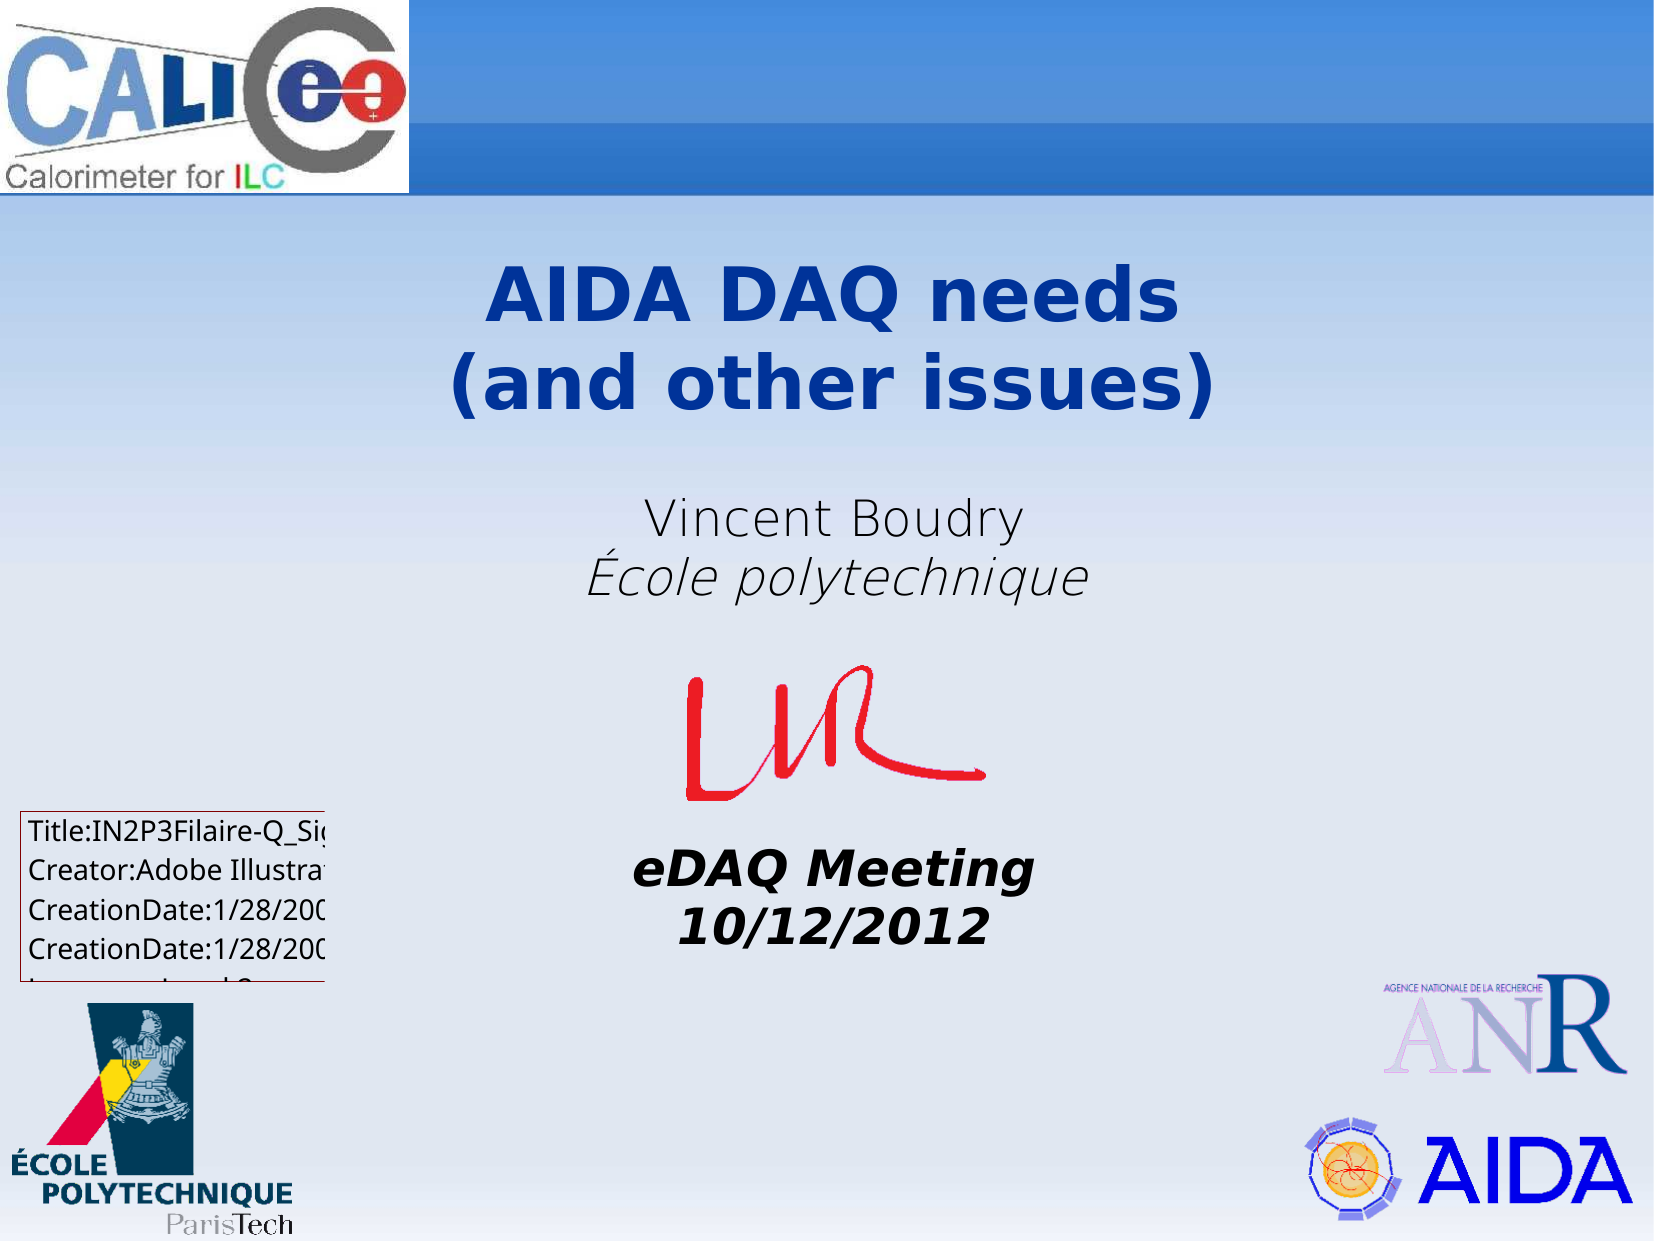

AIDA DAQ needs
(and other issues)
# Vincent Boudry
École polytechnique
eDAQ Meeting
10/12/2012